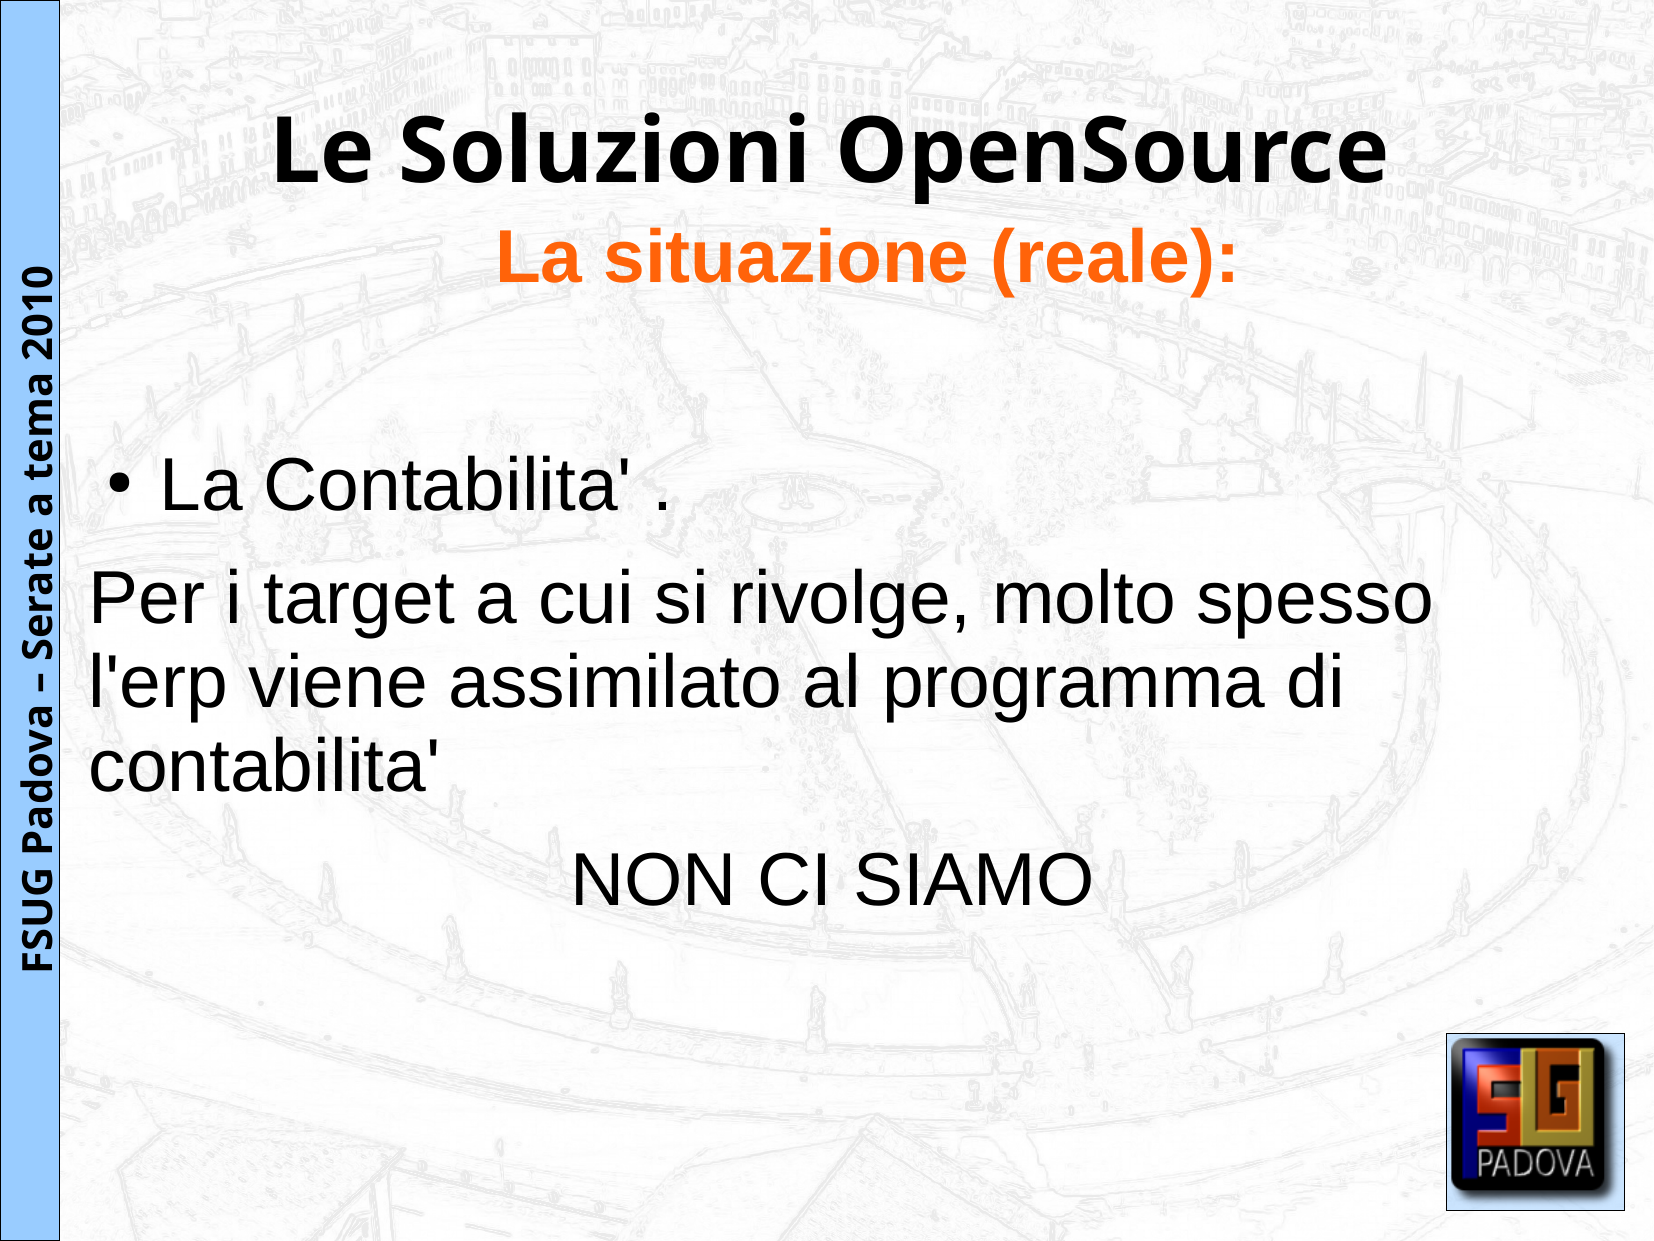

# Le Soluzioni OpenSource
La situazione (reale):
La Contabilita' .
Per i target a cui si rivolge, molto spesso l'erp viene assimilato al programma di contabilita'
NON CI SIAMO
FSUG Padova – Serate a tema 2010